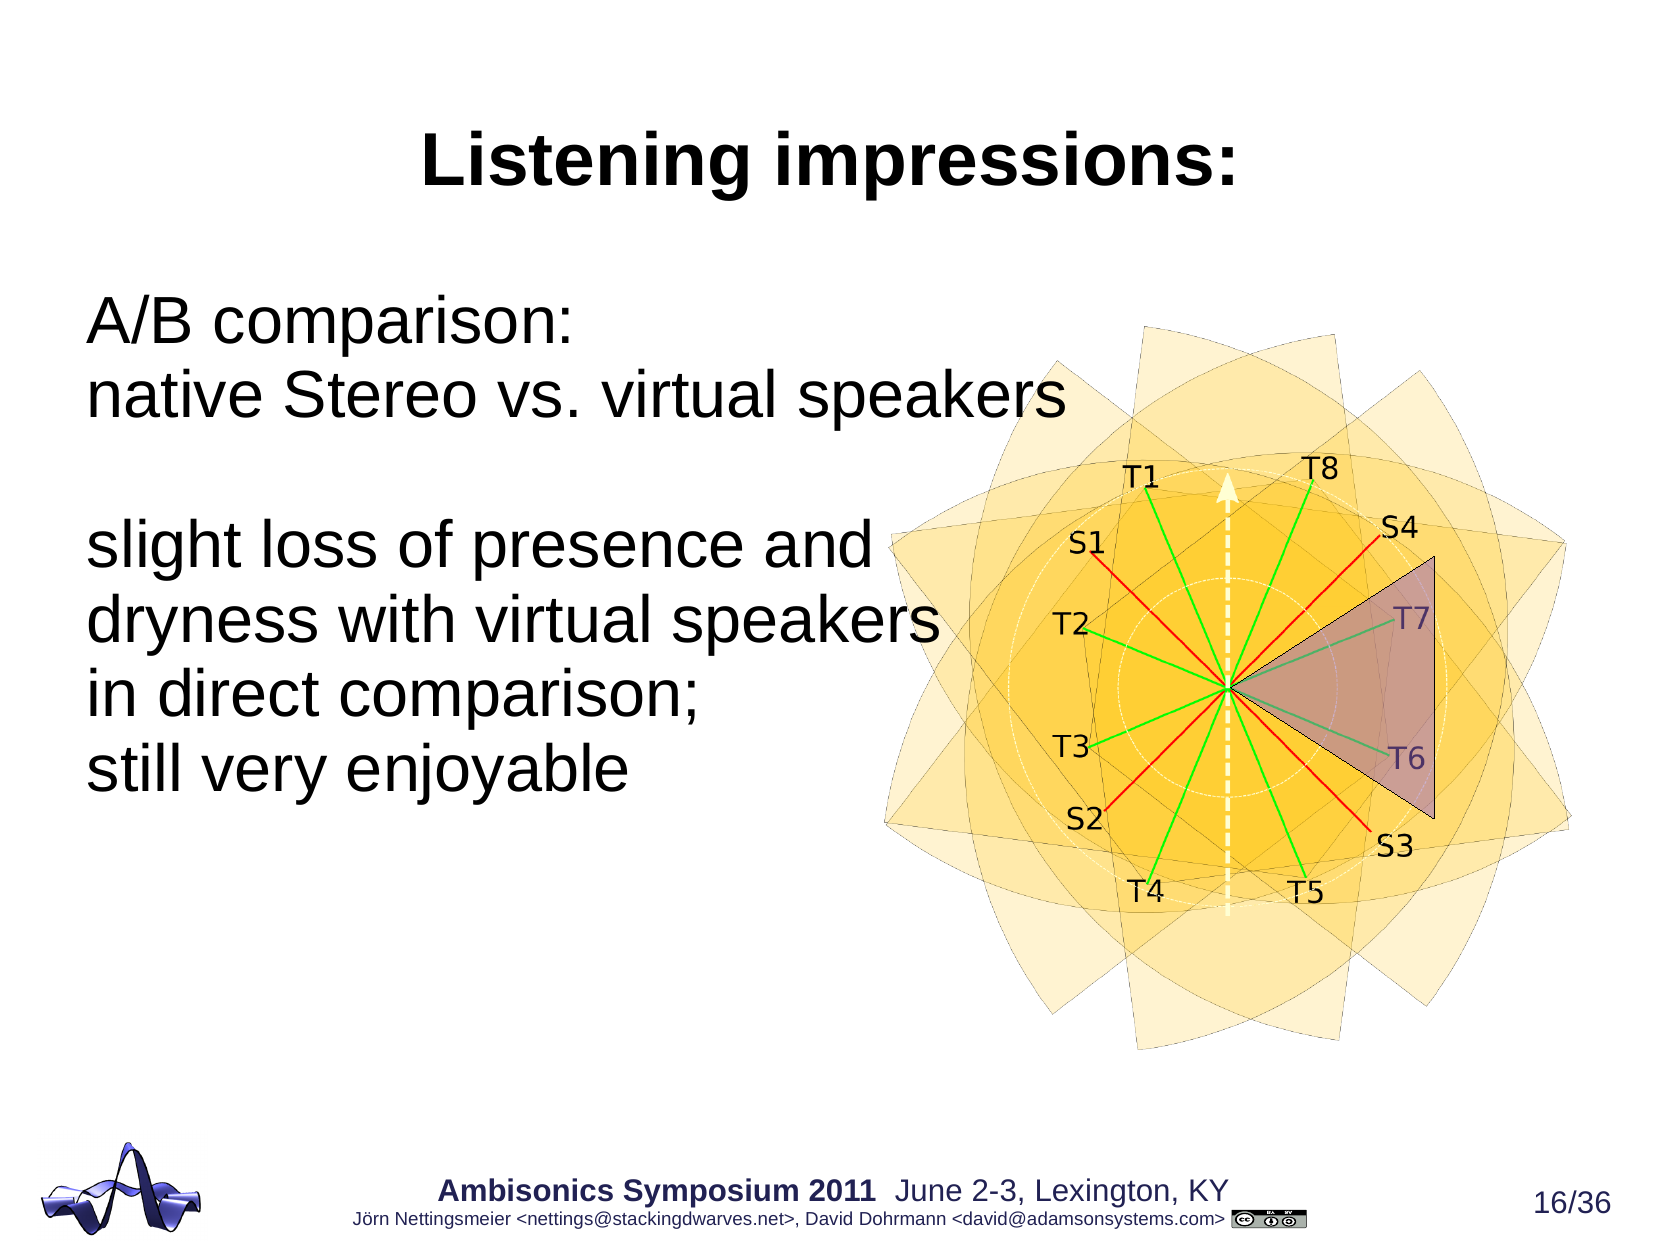

# Listening impressions:
A/B comparison:
native Stereo vs. virtual speakers
slight loss of presence and
dryness with virtual speakers
in direct comparison;
still very enjoyable